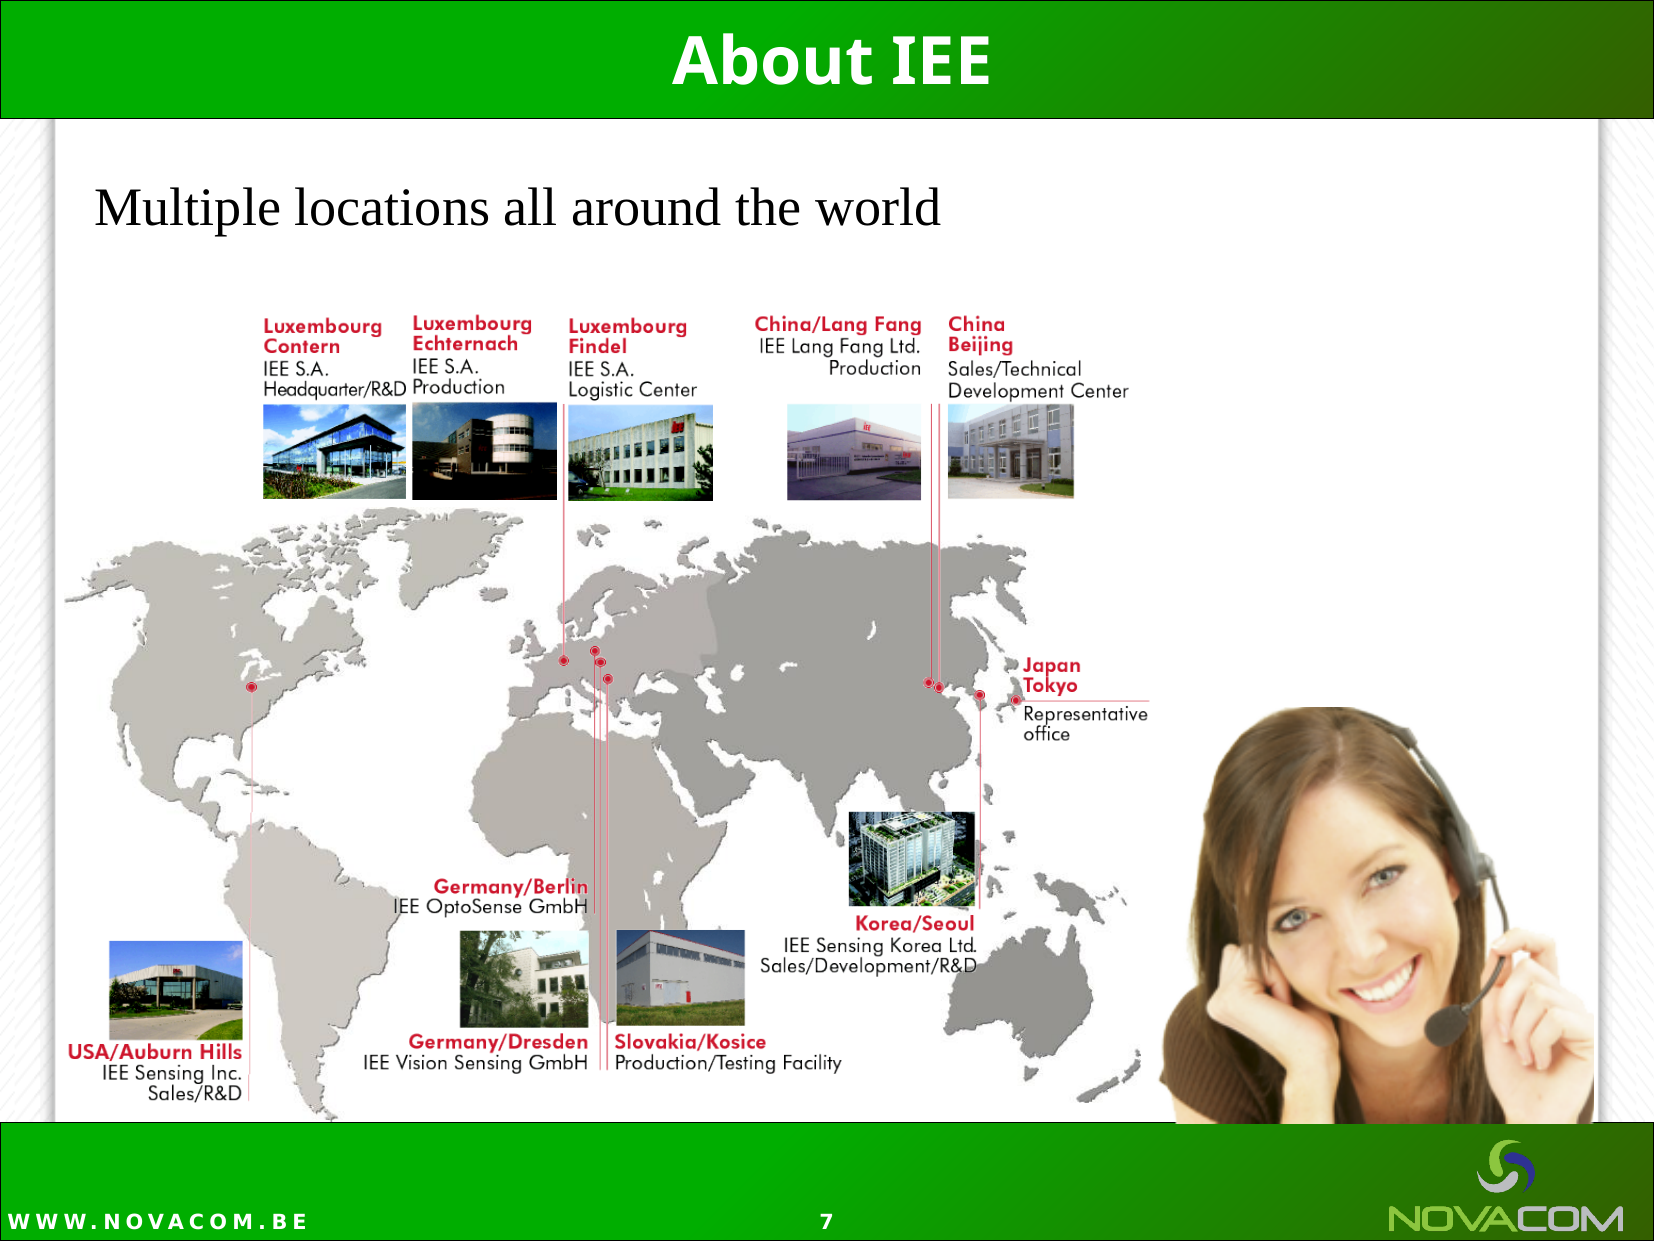

# About IEE
Multiple locations all around the world